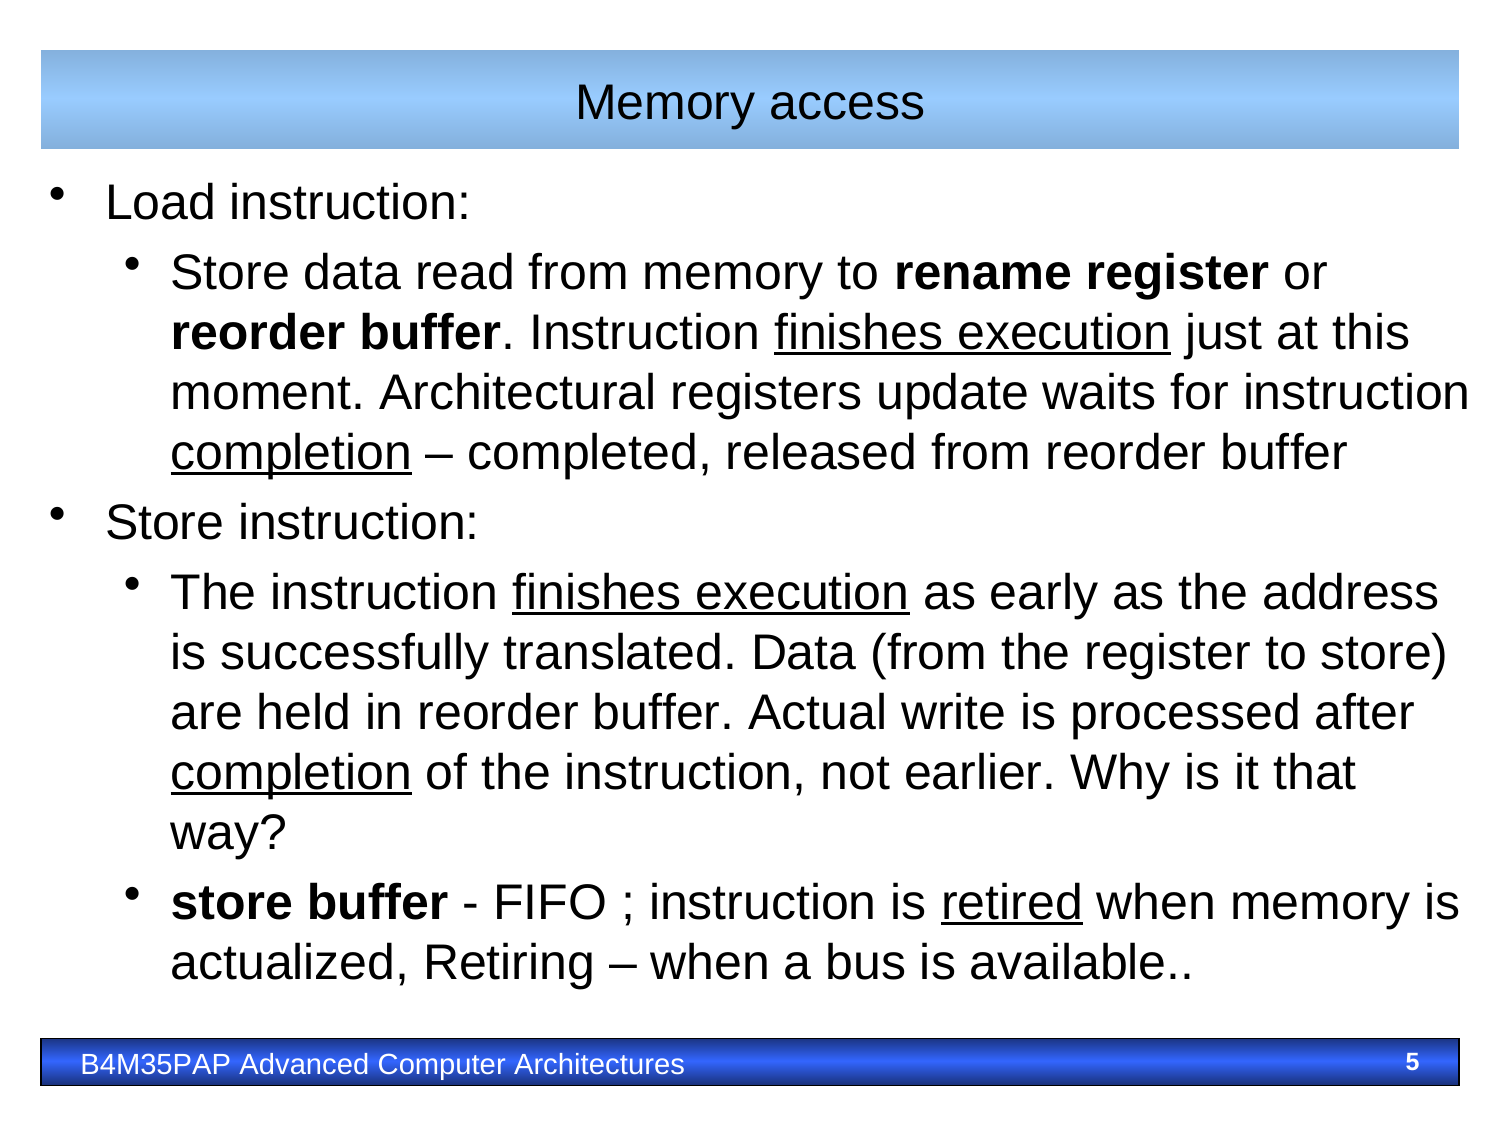

# Memory access
Load instruction:
Store data read from memory to rename register or reorder buffer. Instruction finishes execution just at this moment. Architectural registers update waits for instruction completion – completed, released from reorder buffer
Store instruction:
The instruction finishes execution as early as the address is successfully translated. Data (from the register to store) are held in reorder buffer. Actual write is processed after completion of the instruction, not earlier. Why is it that way?
store buffer - FIFO ; instruction is retired when memory is actualized, Retiring – when a bus is available..